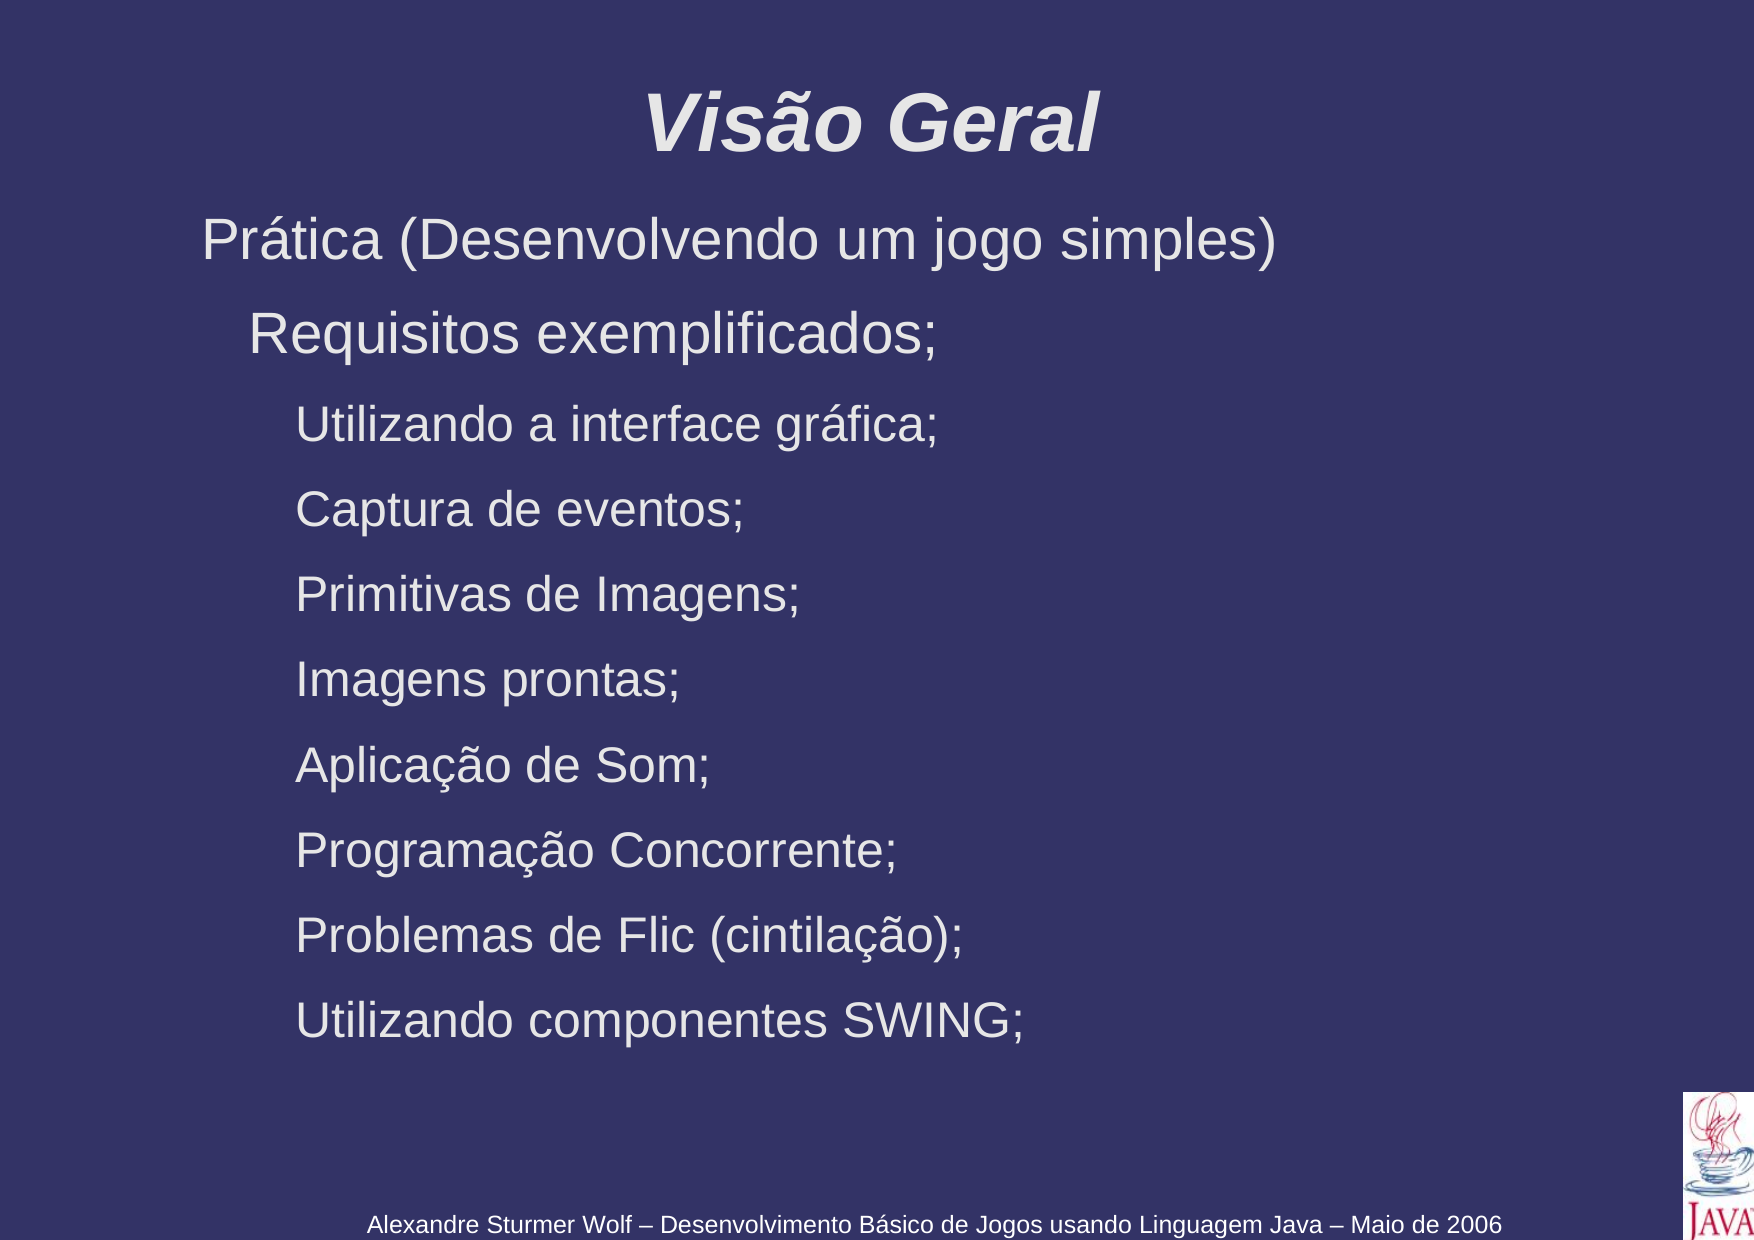

# Visão Geral
Prática (Desenvolvendo um jogo simples)
Requisitos exemplificados;
Utilizando a interface gráfica;
Captura de eventos;
Primitivas de Imagens;
Imagens prontas;
Aplicação de Som;
Programação Concorrente;
Problemas de Flic (cintilação);
Utilizando componentes SWING;